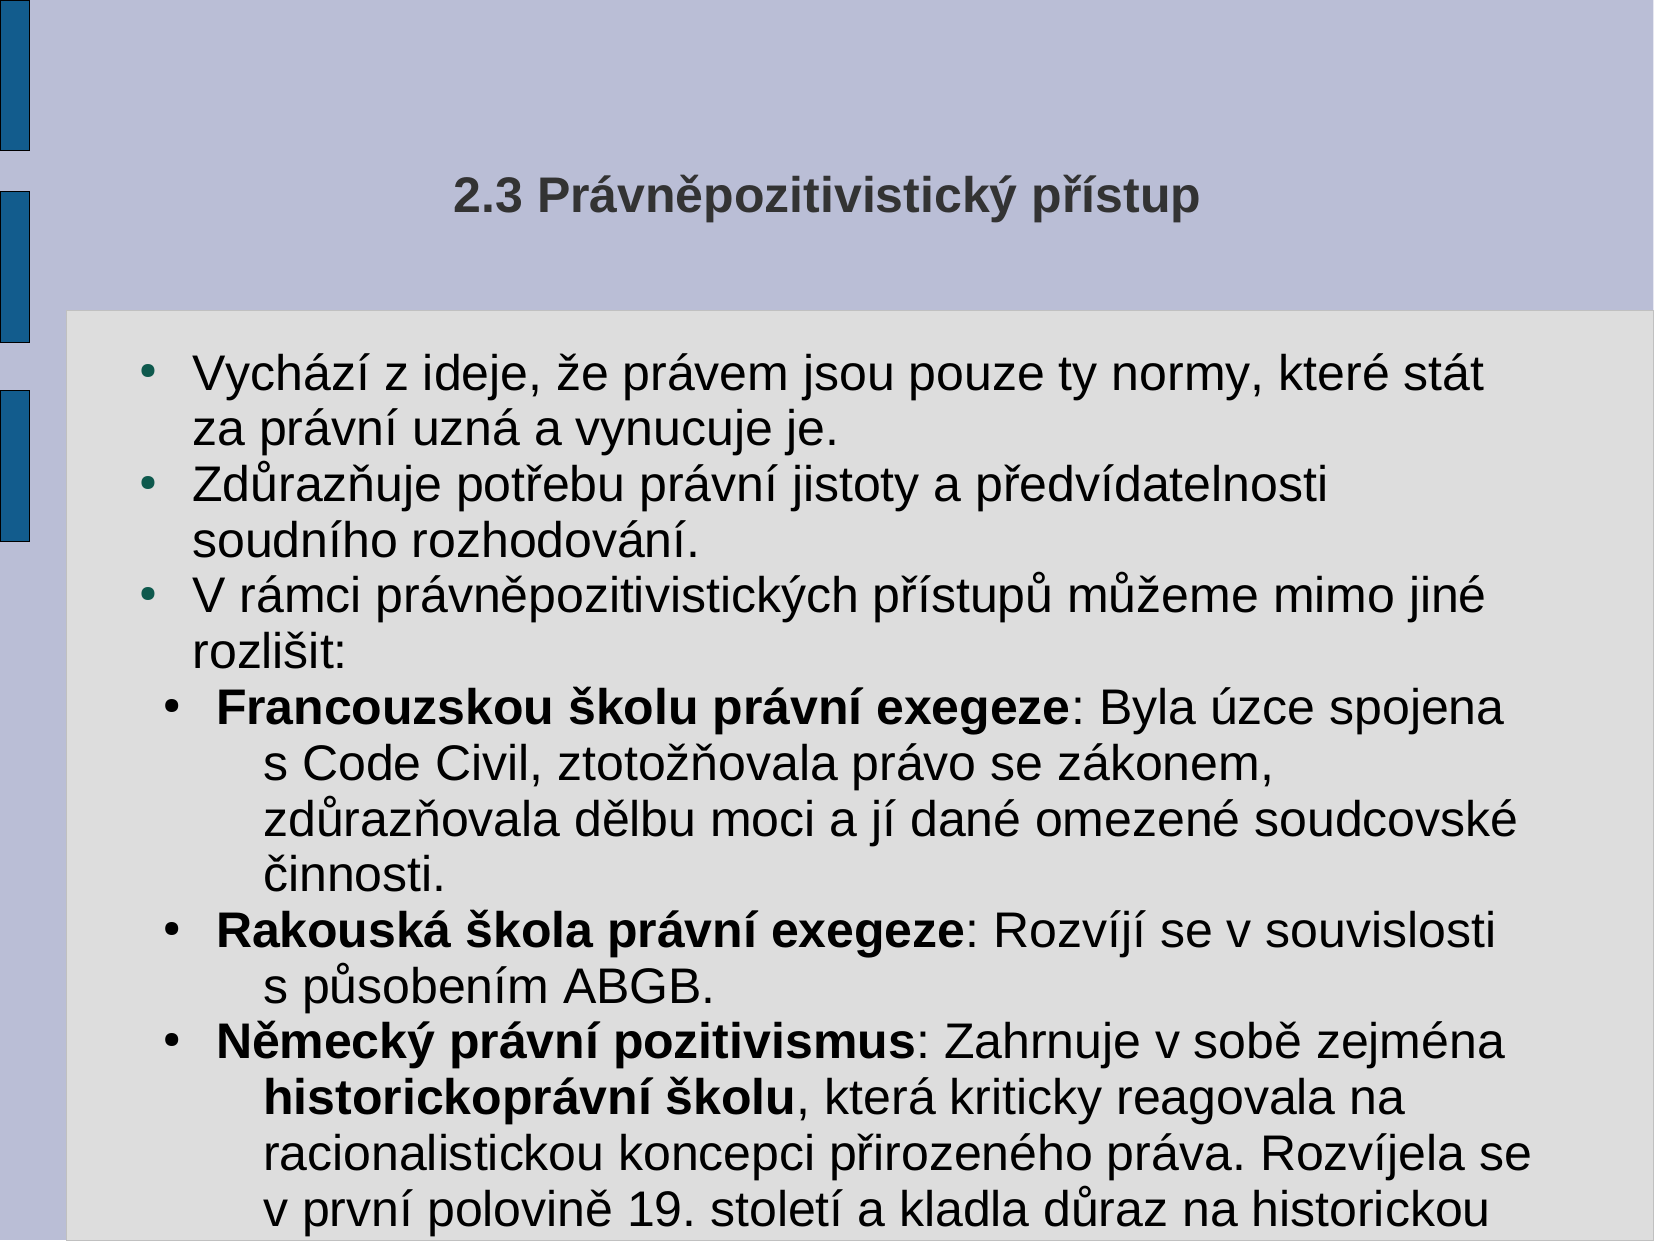

# 2.3 Právněpozitivistický přístup
Vychází z ideje, že právem jsou pouze ty normy, které stát za právní uzná a vynucuje je.
Zdůrazňuje potřebu právní jistoty a předvídatelnosti soudního rozhodování.
V rámci právněpozitivistických přístupů můžeme mimo jiné rozlišit:
Francouzskou školu právní exegeze: Byla úzce spojena s Code Civil, ztotožňovala právo se zákonem, zdůrazňovala dělbu moci a jí dané omezené soudcovské činnosti.
Rakouská škola právní exegeze: Rozvíjí se v souvislosti s působením ABGB.
Německý právní pozitivismus: Zahrnuje v sobě zejména historickoprávní školu, která kriticky reagovala na racionalistickou koncepci přirozeného práva. Rozvíjela se v první polovině 19. století a kladla důraz na historickou